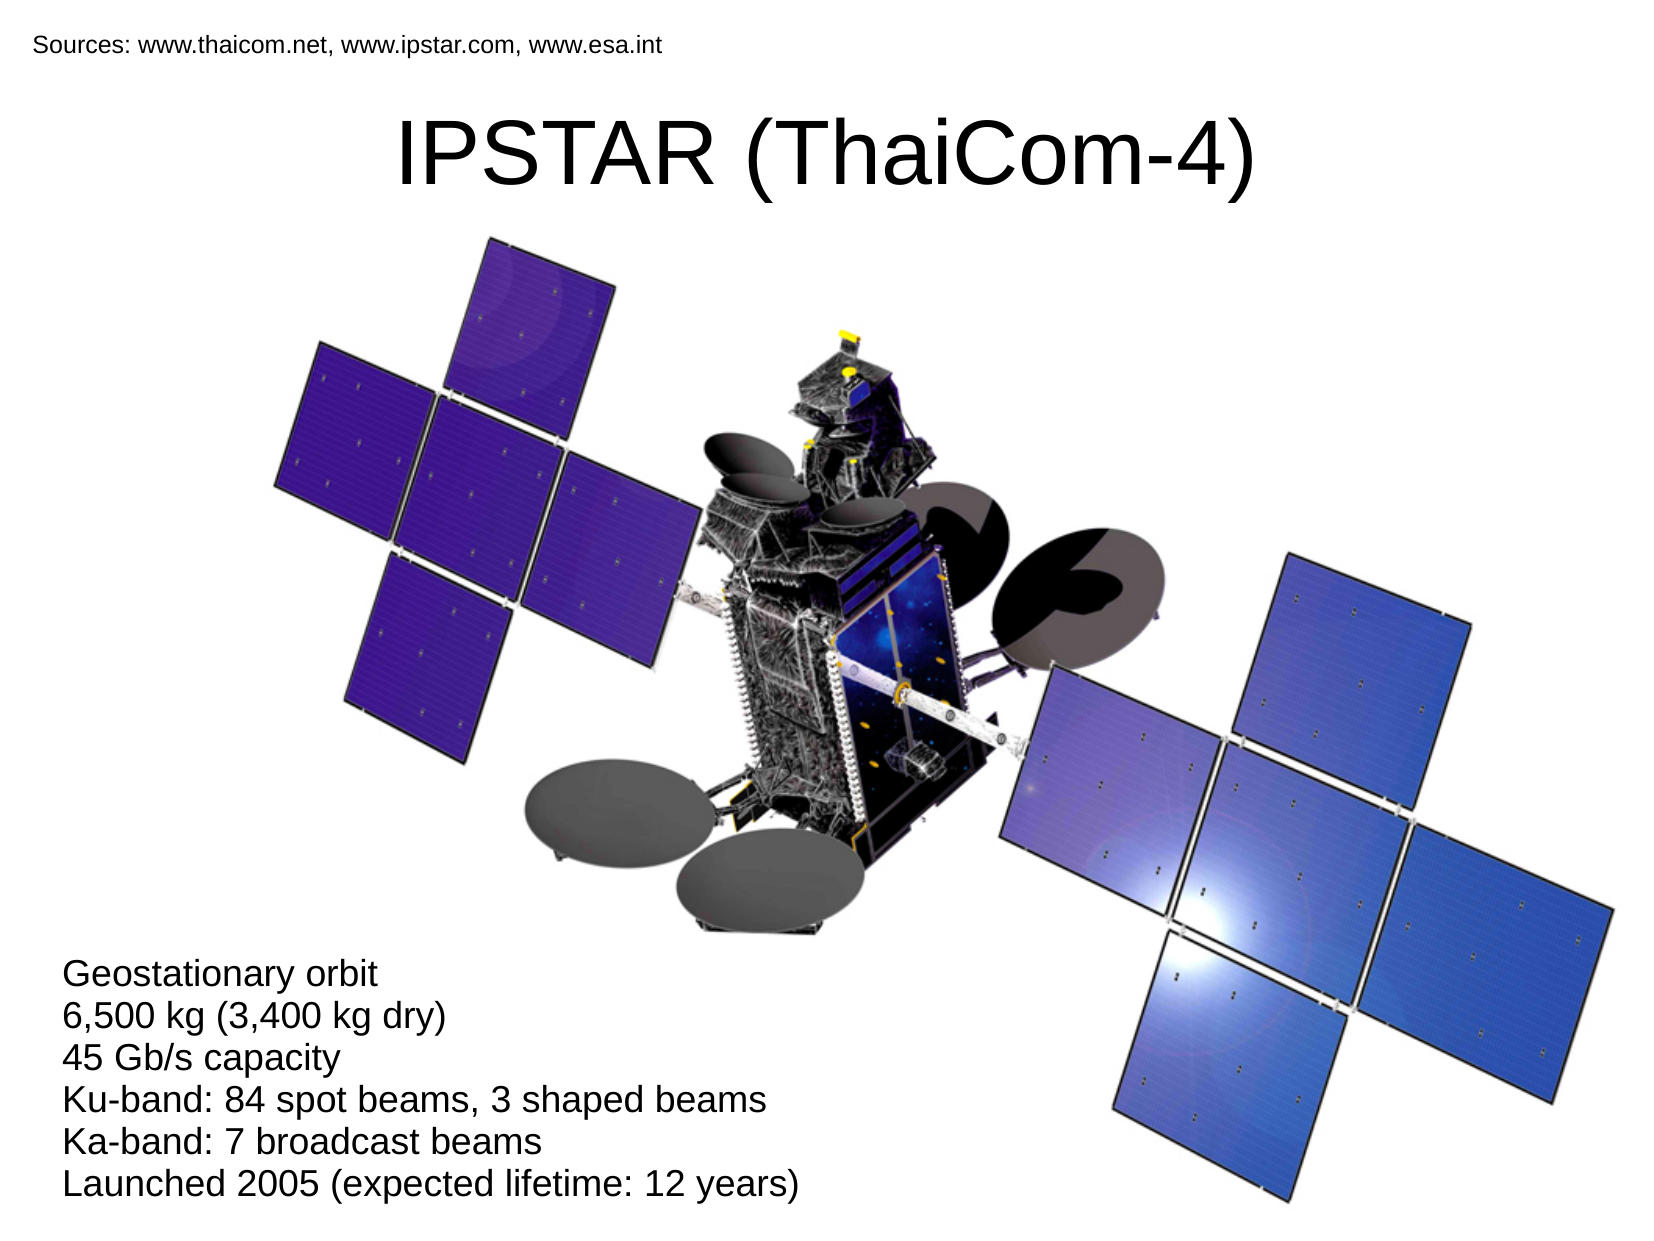

Sources: www.thaicom.net, www.ipstar.com, www.esa.int
# IPSTAR (ThaiCom-4)
Geostationary orbit
6,500 kg (3,400 kg dry)
45 Gb/s capacity
Ku-band: 84 spot beams, 3 shaped beams
Ka-band: 7 broadcast beams
Launched 2005 (expected lifetime: 12 years)